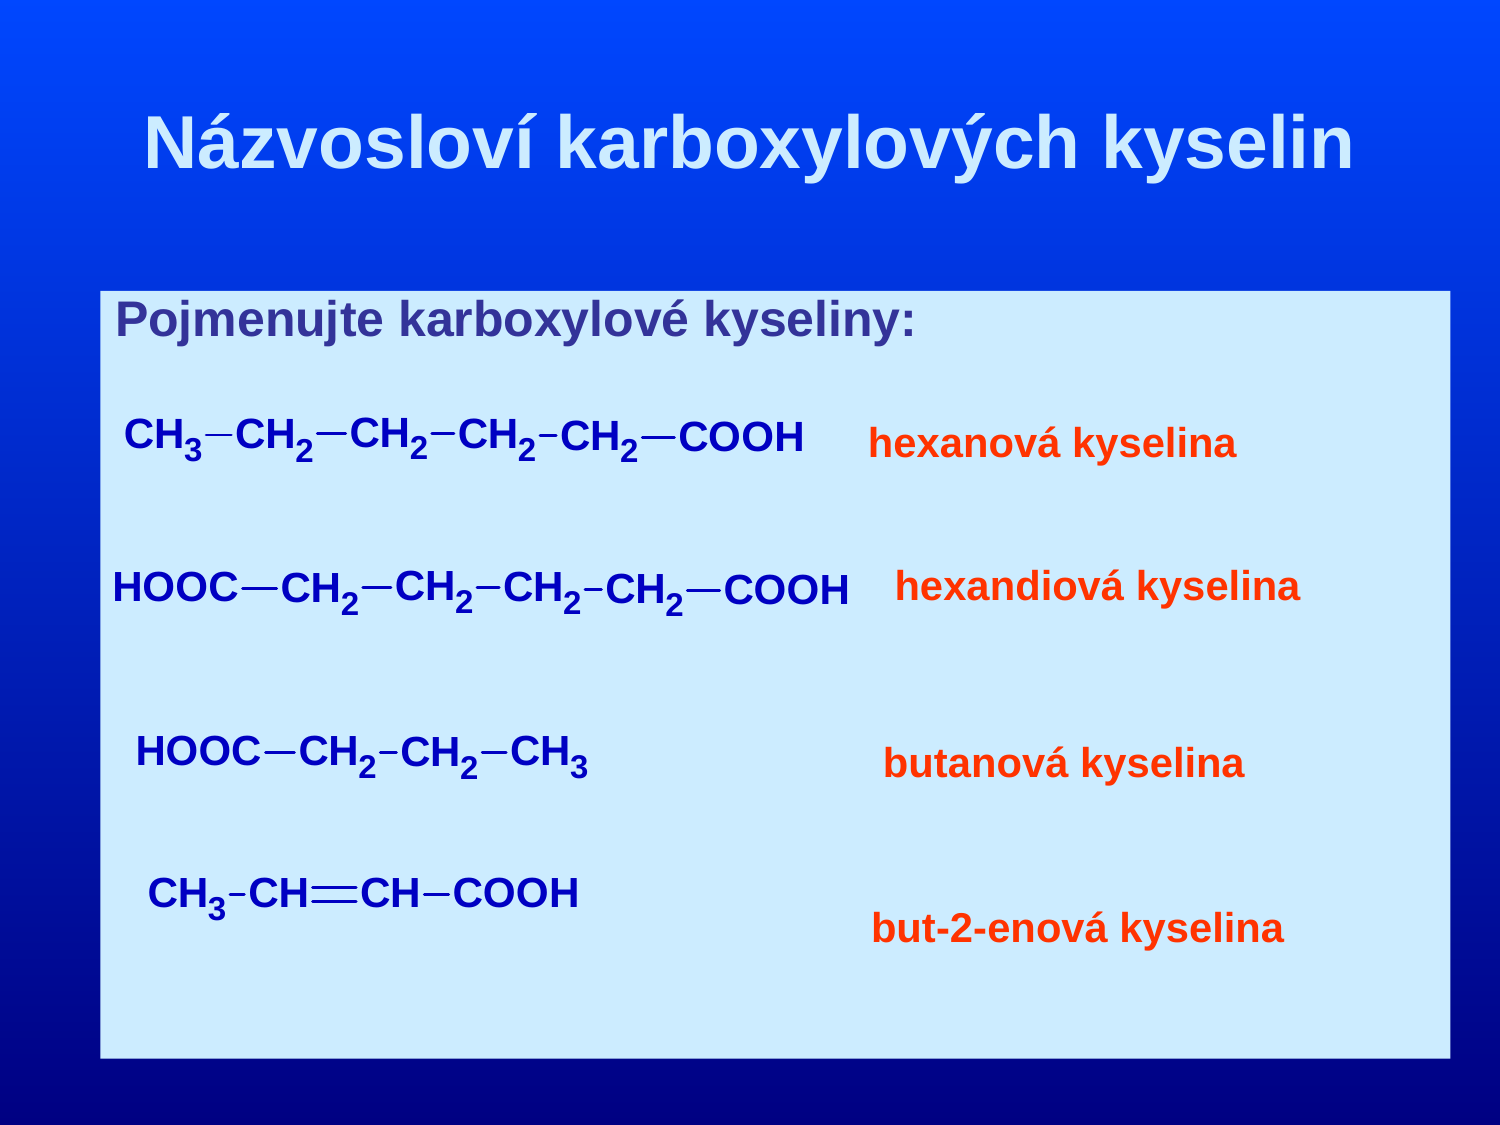

# Názvosloví karboxylových kyselin
Pojmenujte karboxylové kyseliny:
hexanová kyselina
hexandiová kyselina
butanová kyselina
but-2-enová kyselina